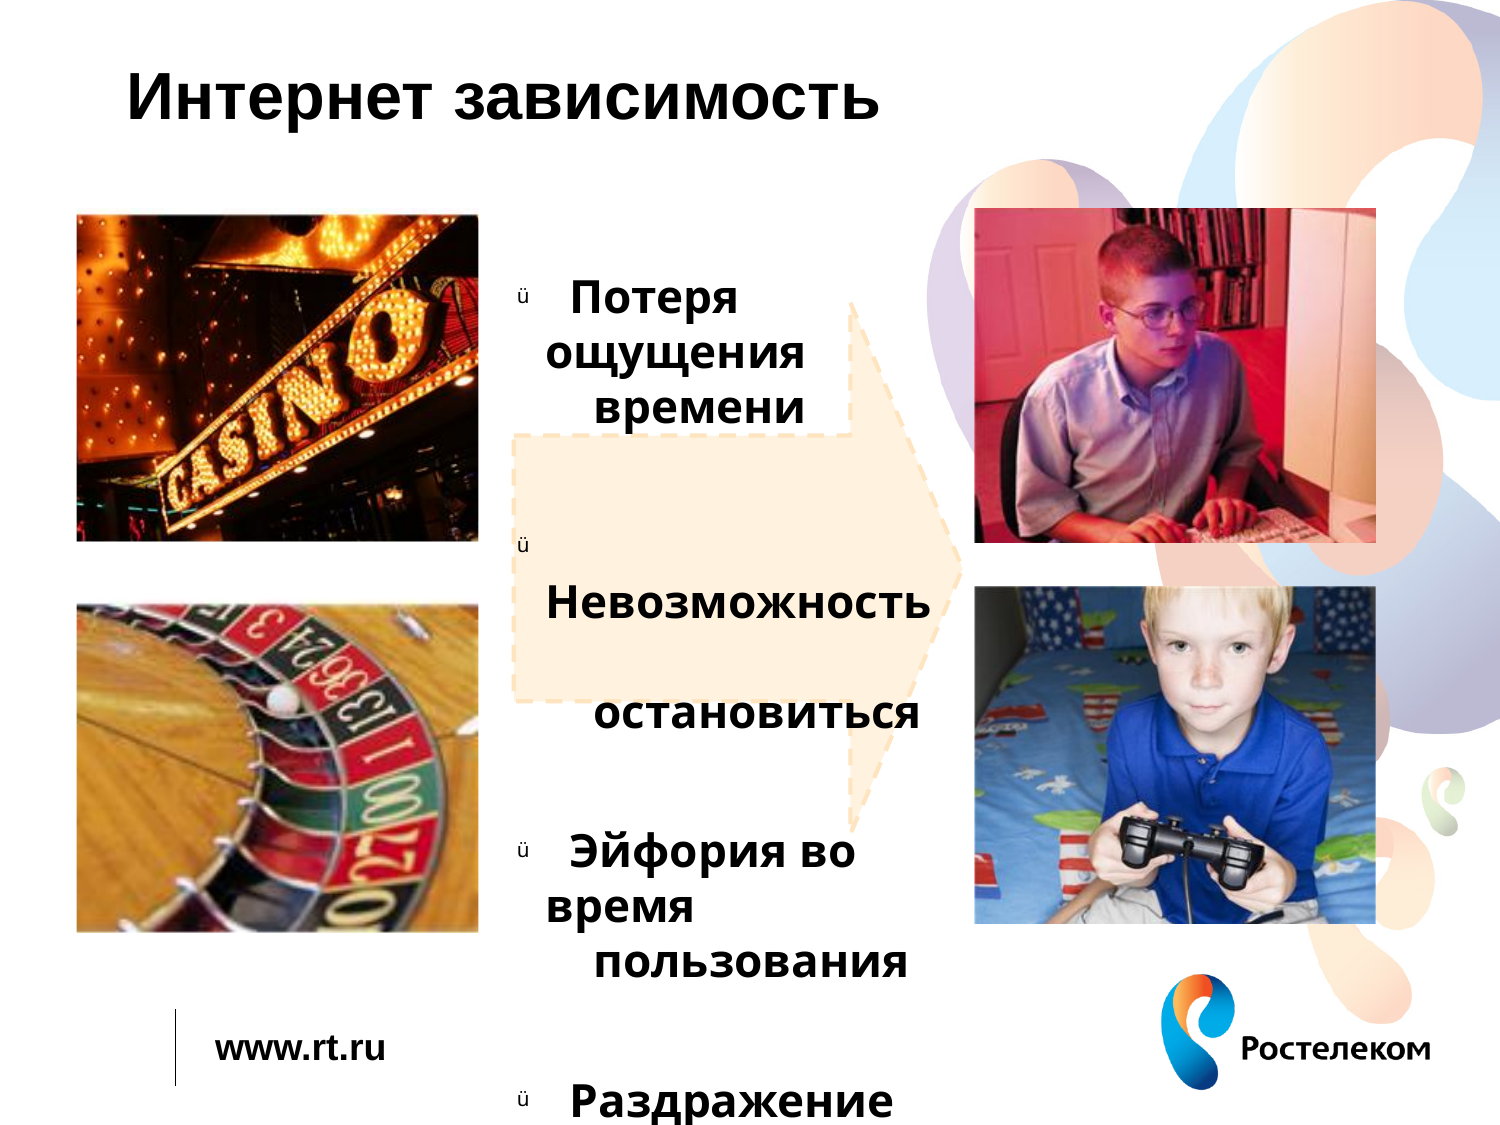

Интернет зависимость
# Потеря ощущения времени
 Невозможность
 остановиться
 Эйфория во время
 пользования
 Раздражение при
 недоступности